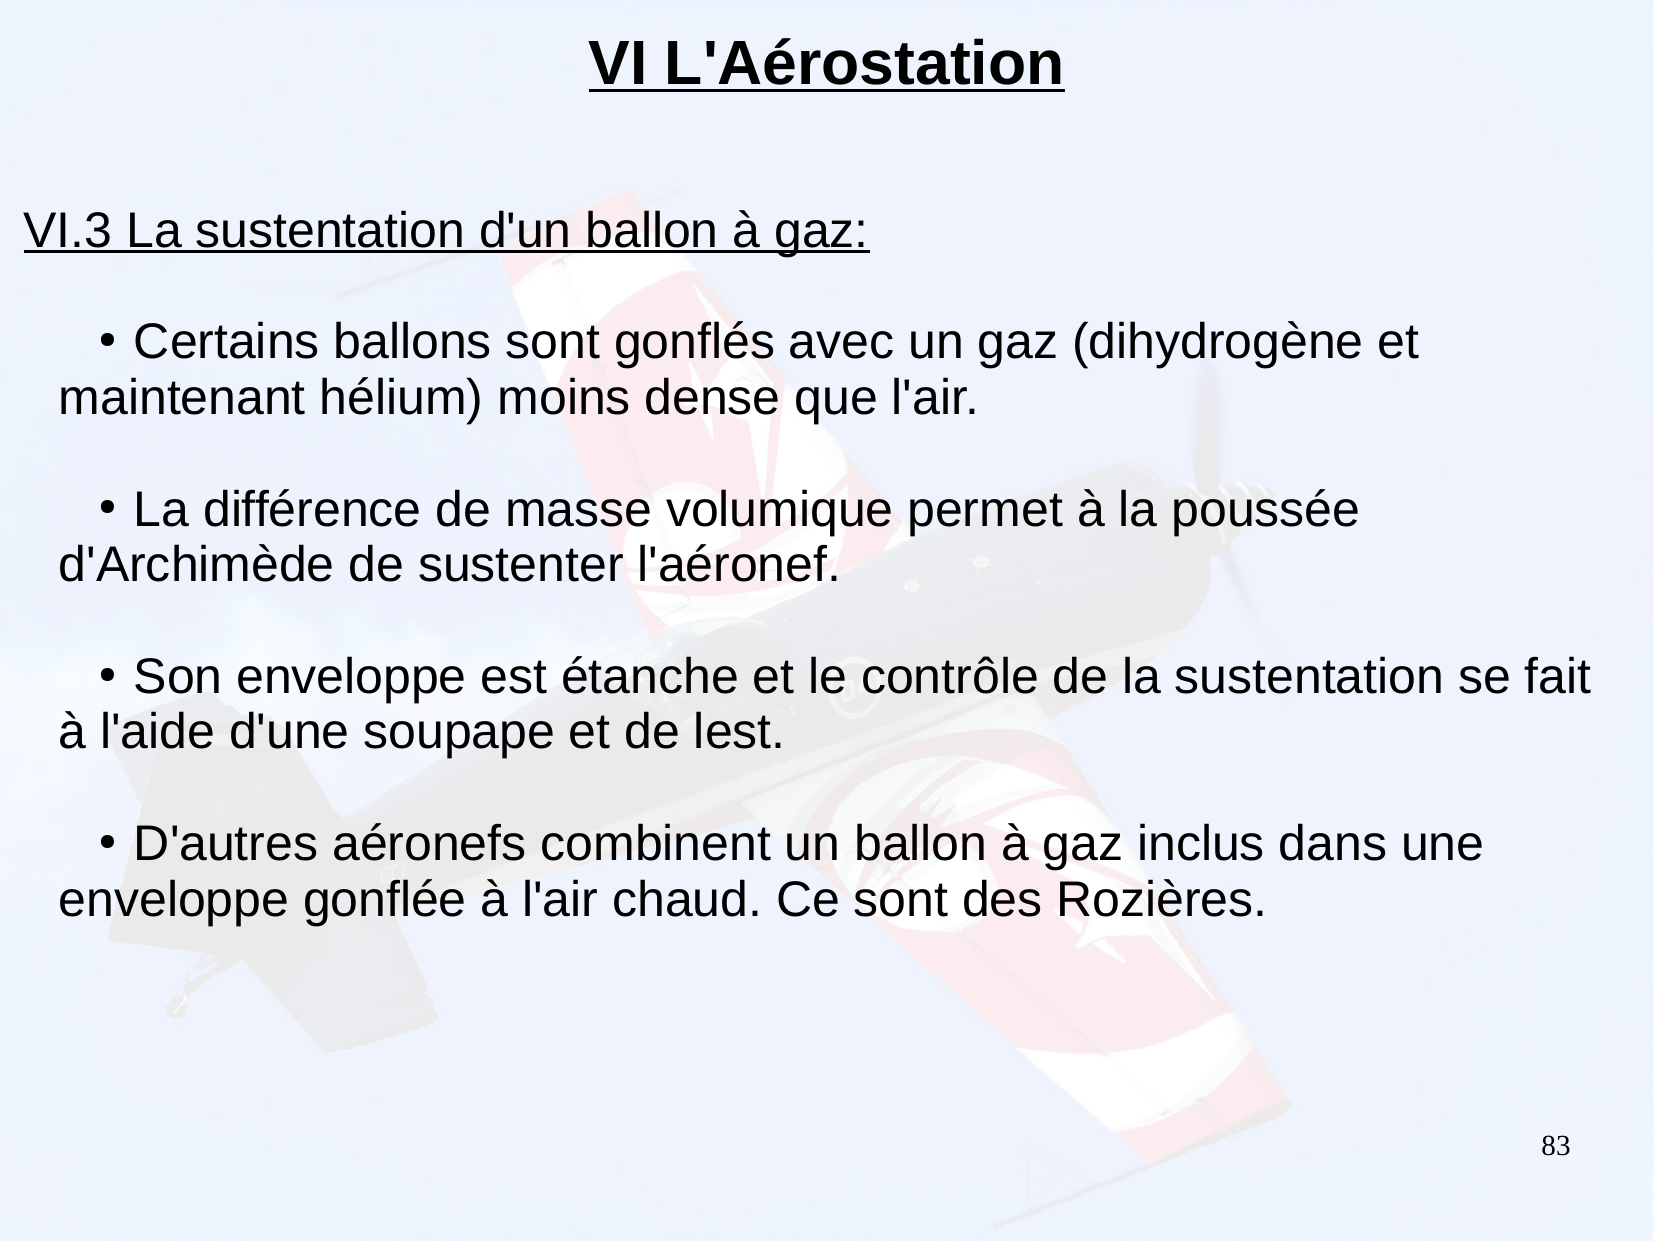

# VI L'Aérostation
VI.3 La sustentation d'un ballon à gaz:
Certains ballons sont gonflés avec un gaz (dihydrogène et maintenant hélium) moins dense que l'air.
La différence de masse volumique permet à la poussée d'Archimède de sustenter l'aéronef.
Son enveloppe est étanche et le contrôle de la sustentation se fait à l'aide d'une soupape et de lest.
D'autres aéronefs combinent un ballon à gaz inclus dans une enveloppe gonflée à l'air chaud. Ce sont des Rozières.
83